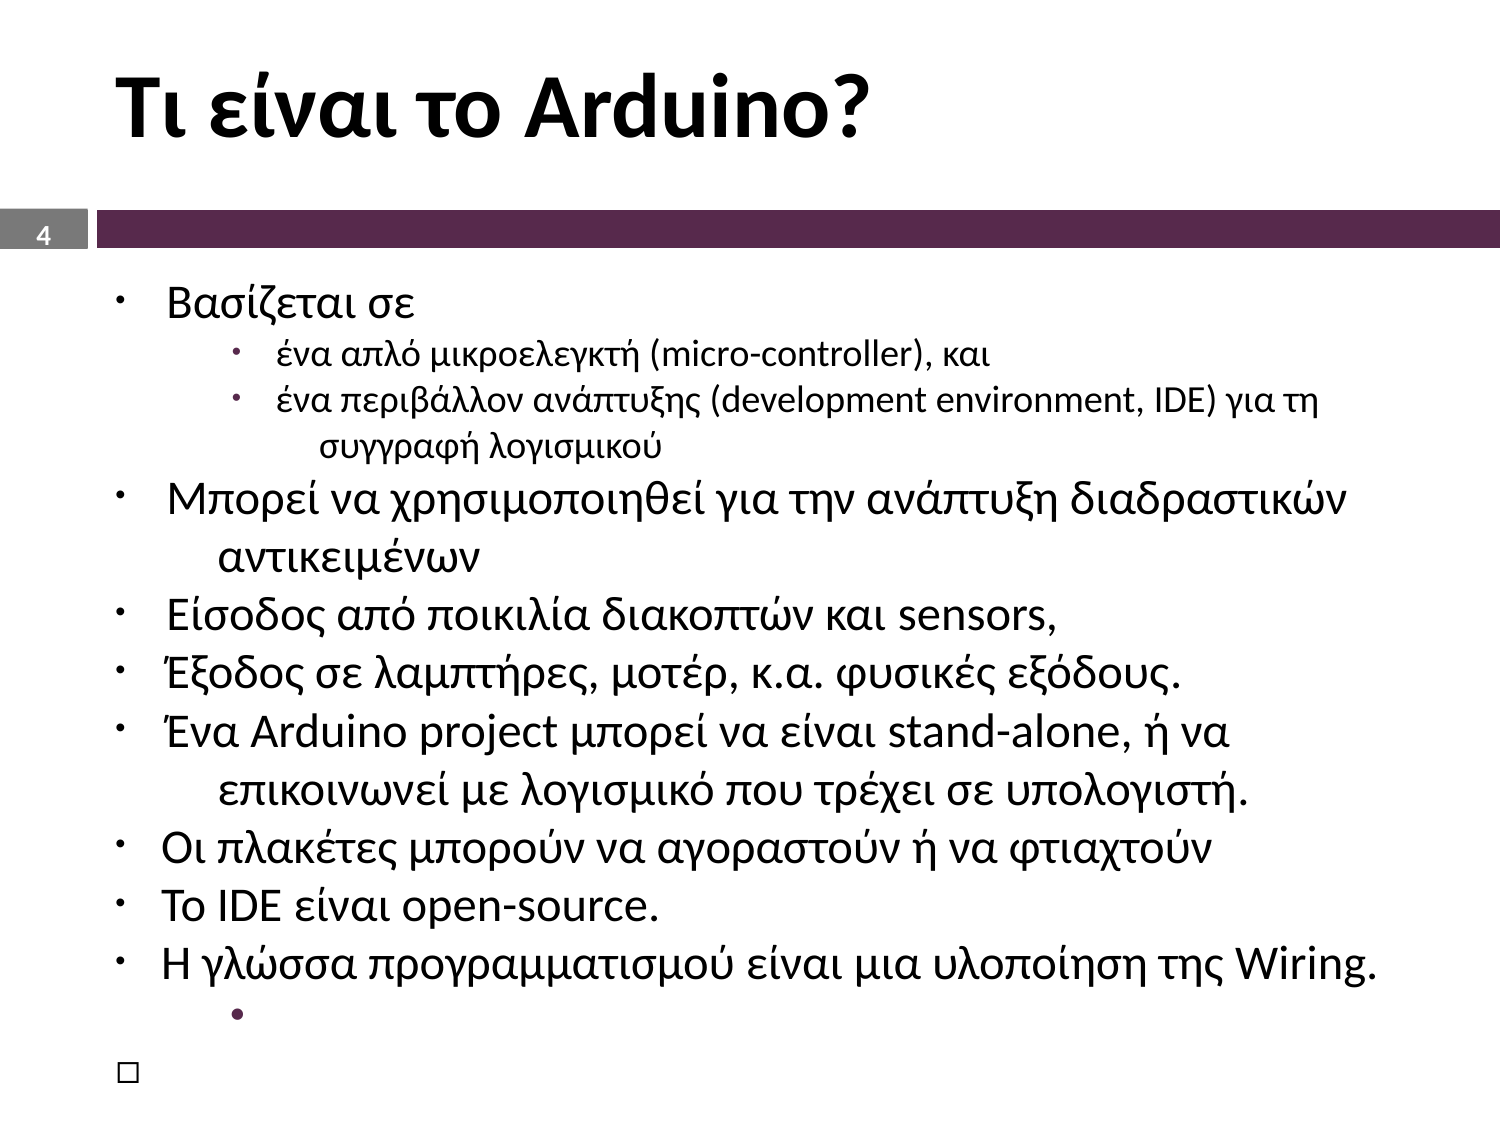

# Τι είναι το Arduino?
4
Βασίζεται σε
ένα απλό μικροελεγκτή (micro-controller), και
ένα περιβάλλον ανάπτυξης (development environment, IDE) για τη συγγραφή λογισμικού
Μπορεί να χρησιμοποιηθεί για την ανάπτυξη διαδραστικών αντικειμένων
Είσοδος από ποικιλία διακοπτών και sensors,
Έξοδος σε λαμπτήρες, μοτέρ, κ.α. φυσικές εξόδους.
Ένα Arduino project μπορεί να είναι stand-alone, ή να επικοινωνεί με λογισμικό που τρέχει σε υπολογιστή.
Οι πλακέτες μπορούν να αγοραστούν ή να φτιαχτούν
Το IDE είναι open-source.
Η γλώσσα προγραμματισμού είναι μια υλοποίηση της Wiring.